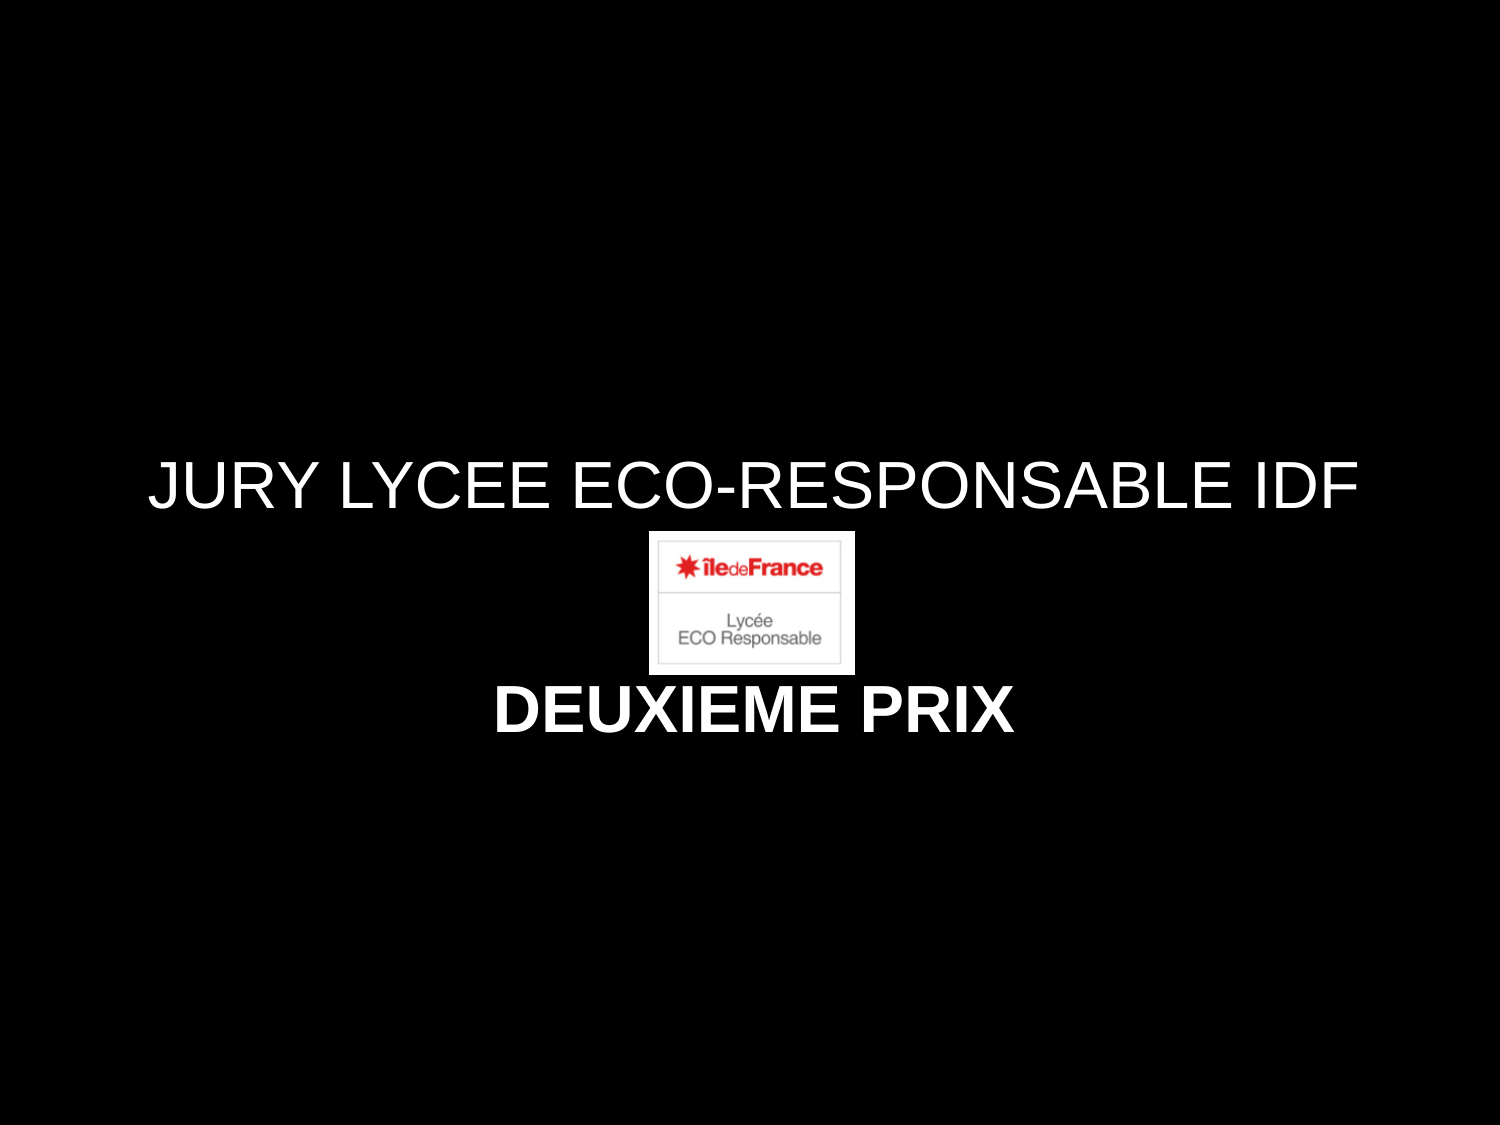

# JURY LYCEE ECO-RESPONSABLE IDF
DEUXIEME PRIX